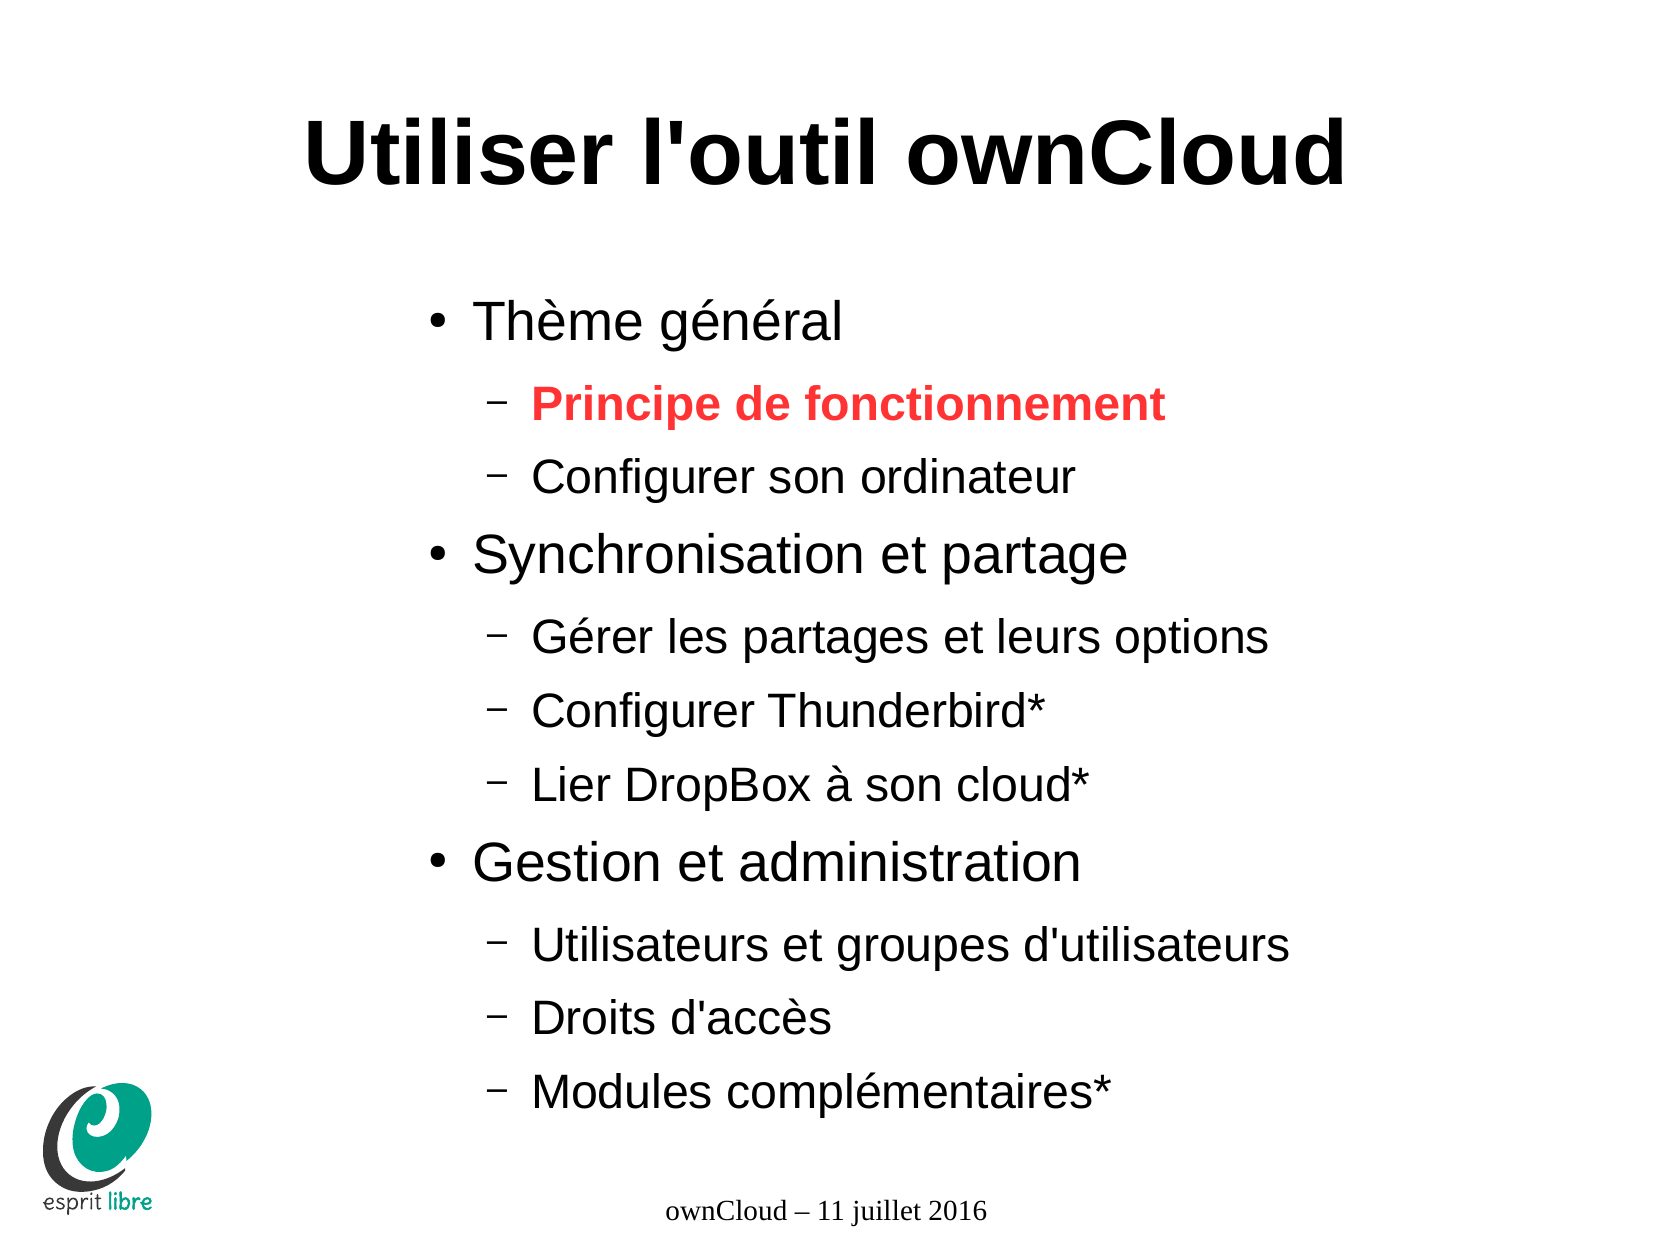

# Utiliser l'outil ownCloud
Thème général
Principe de fonctionnement
Configurer son ordinateur
Synchronisation et partage
Gérer les partages et leurs options
Configurer Thunderbird*
Lier DropBox à son cloud*
Gestion et administration
Utilisateurs et groupes d'utilisateurs
Droits d'accès
Modules complémentaires*